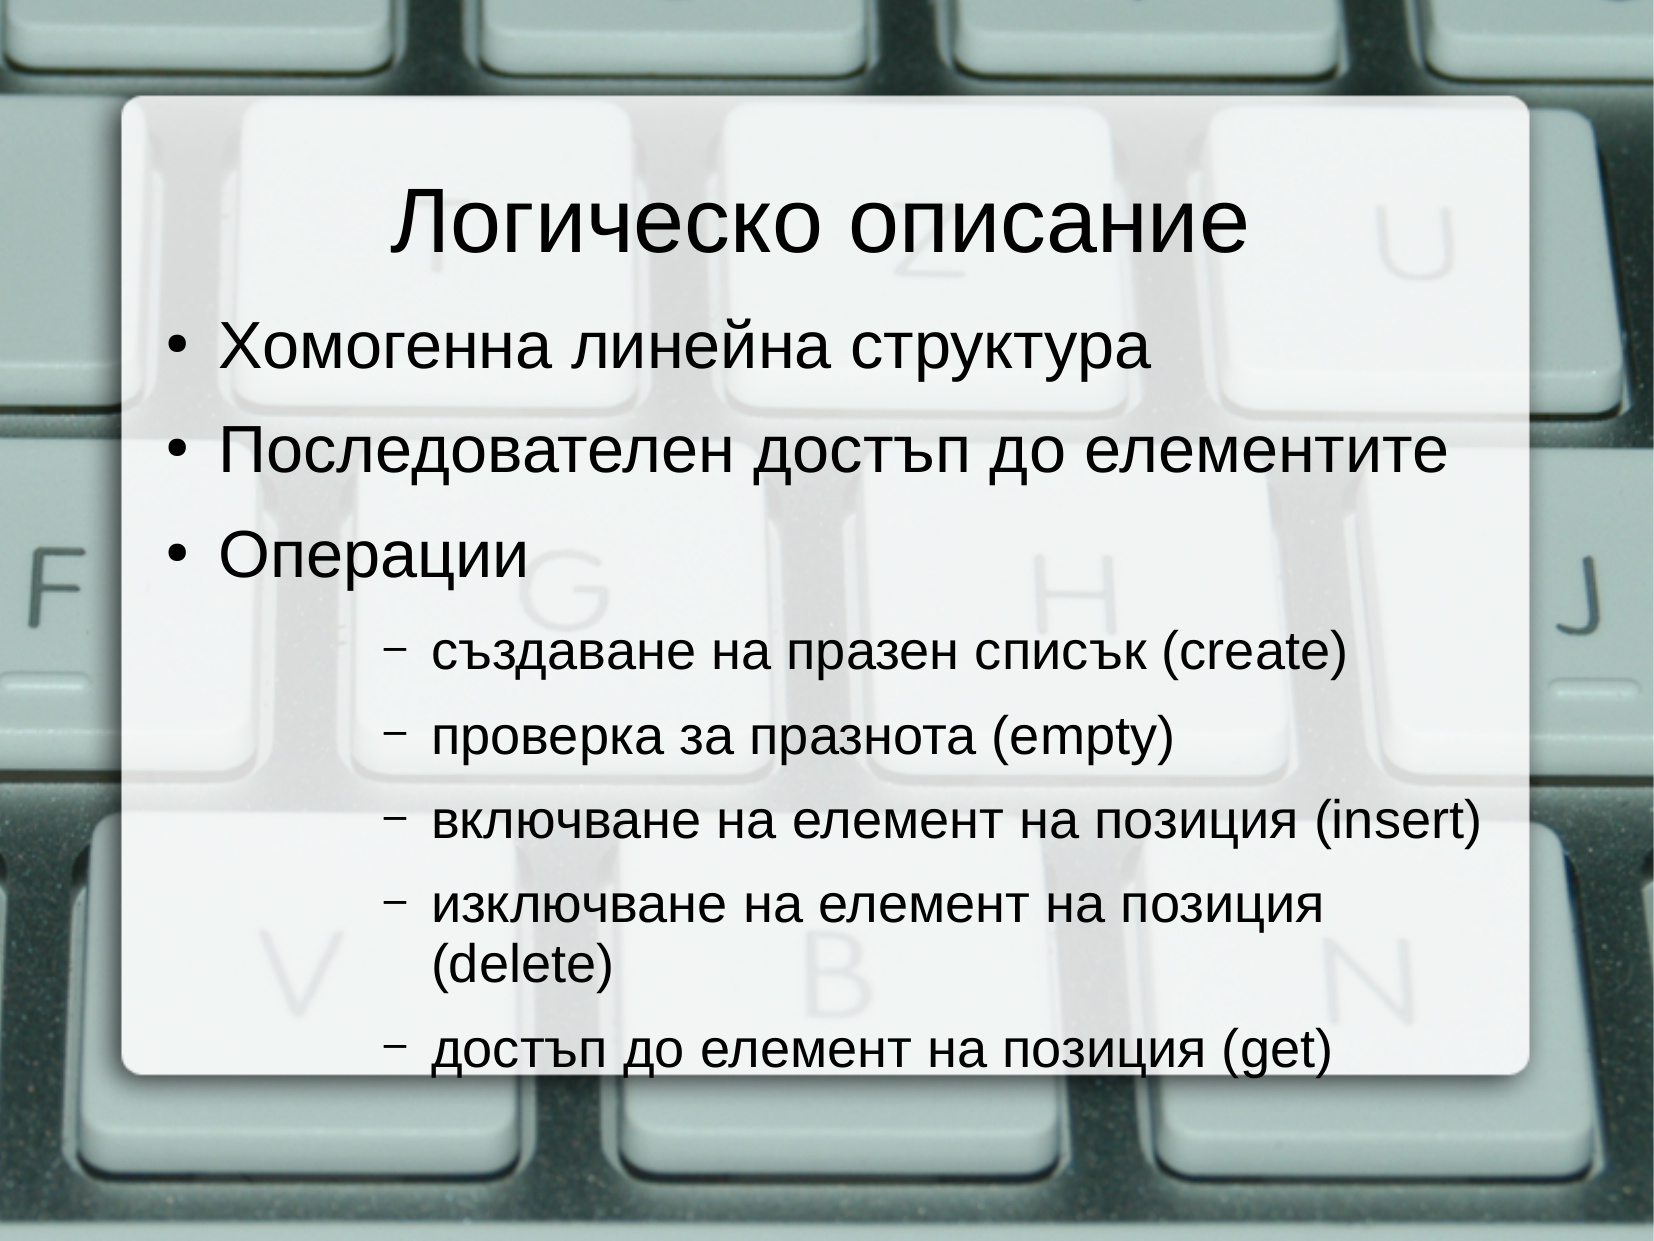

# Логическо описание
Хомогенна линейна структура
Последователен достъп до елементите
Операции
създаване на празен списък (create)
проверка за празнота (empty)
включване на елемент на позиция (insert)
изключване на елемент на позиция (delete)
достъп до елемент на позиция (get)